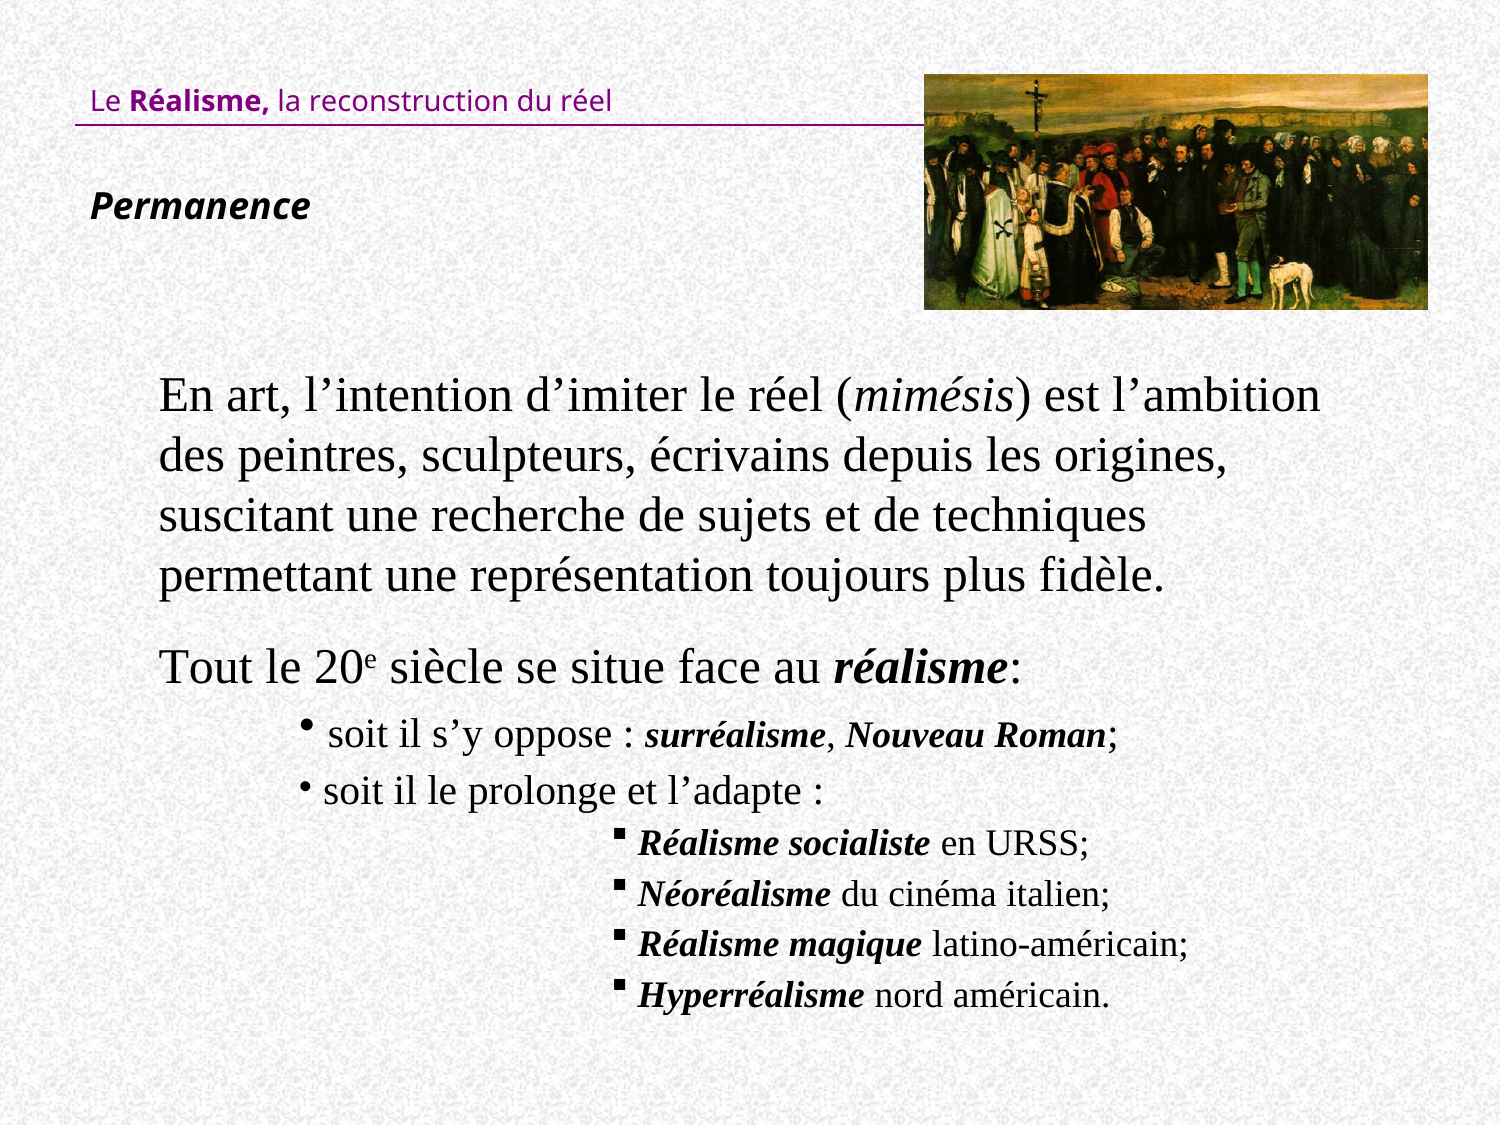

Le Réalisme, la reconstruction du réel
Permanence
En art, l’intention d’imiter le réel (mimésis) est l’ambition des peintres, sculpteurs, écrivains depuis les origines, suscitant une recherche de sujets et de techniques permettant une représentation toujours plus fidèle.
Tout le 20e siècle se situe face au réalisme:
 soit il s’y oppose : surréalisme, Nouveau Roman;
 soit il le prolonge et l’adapte :
 Réalisme socialiste en URSS;
 Néoréalisme du cinéma italien;
 Réalisme magique latino-américain;
 Hyperréalisme nord américain.